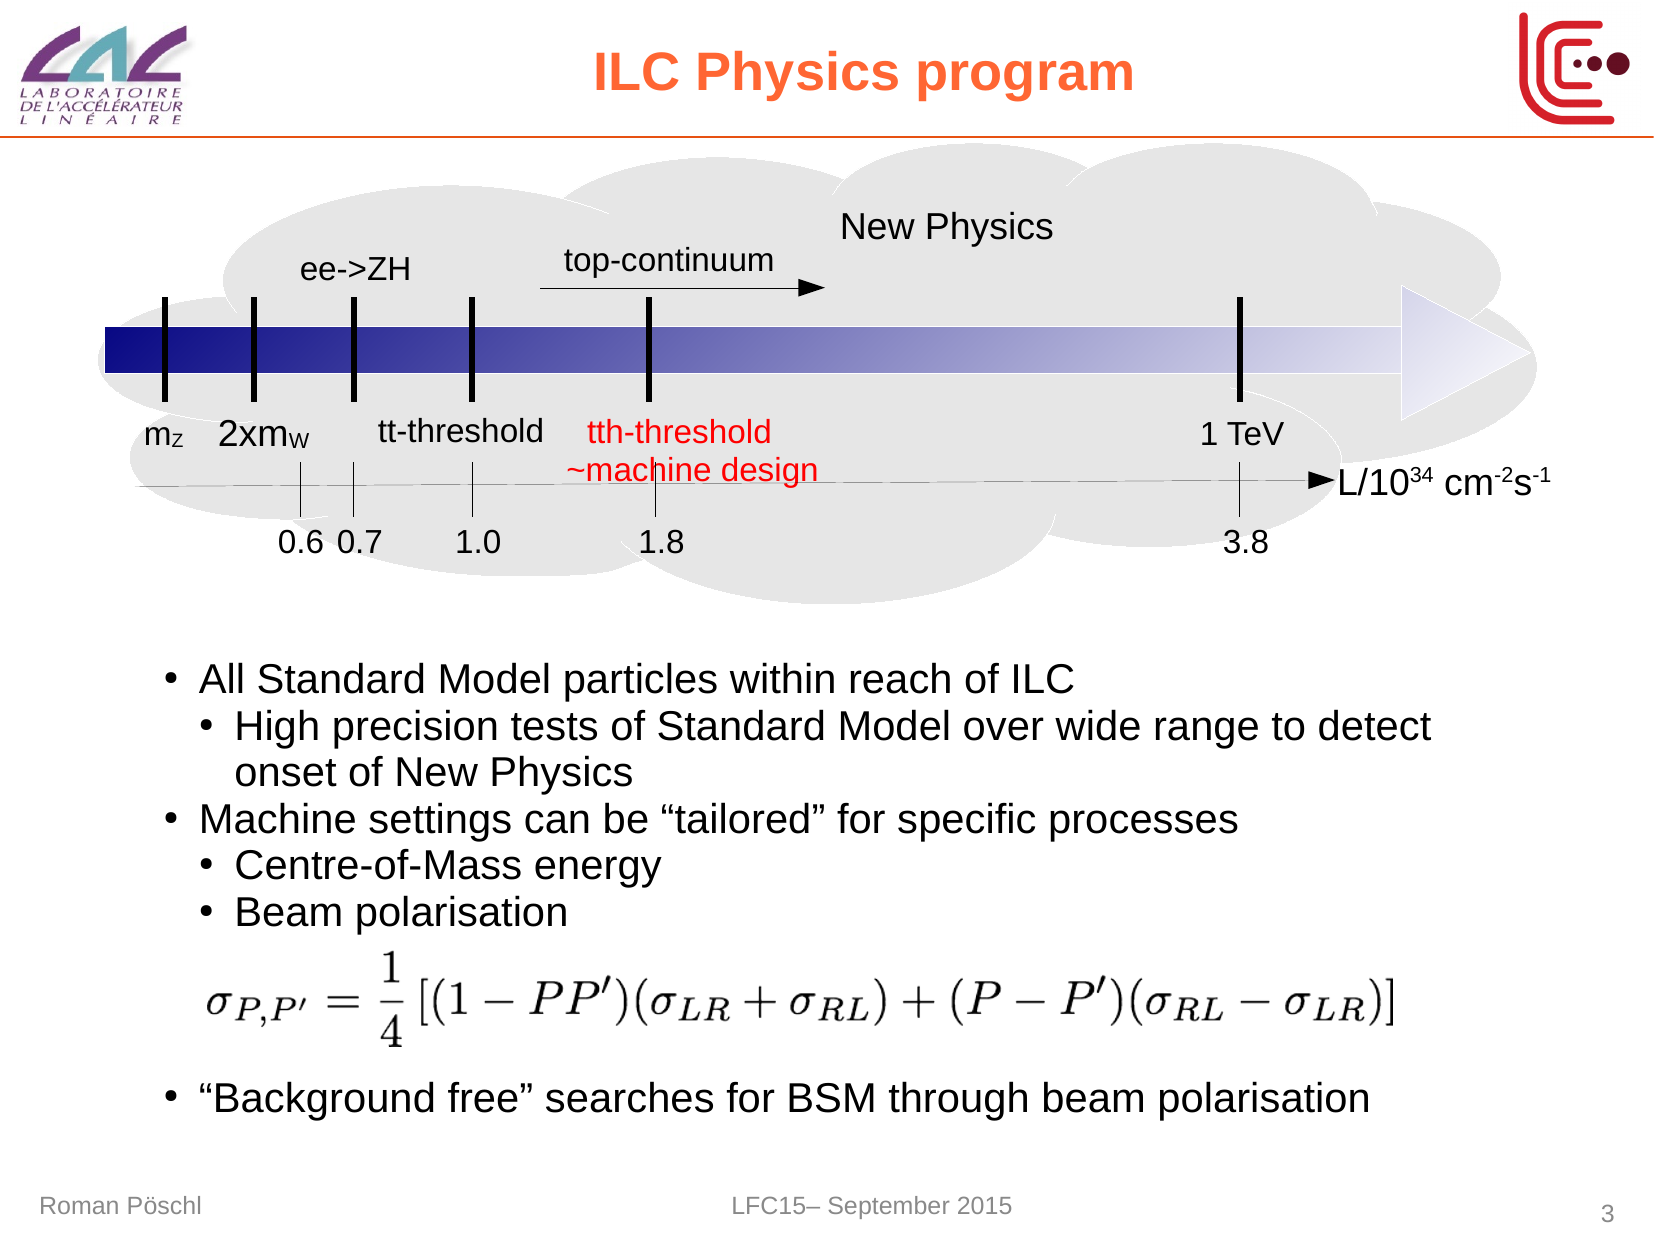

# ILC Physics program
New Physics
top-continuum
ee->ZH
 tth-threshold
~machine design
2xmW
tt-threshold
mZ
1 TeV
L/1034 cm-2s-1
0.6
0.7
1.0
1.8
3.8
All Standard Model particles within reach of ILC
High precision tests of Standard Model over wide range to detect onset of New Physics
Machine settings can be “tailored” for specific processes
Centre-of-Mass energy
Beam polarisation
“Background free” searches for BSM through beam polarisation